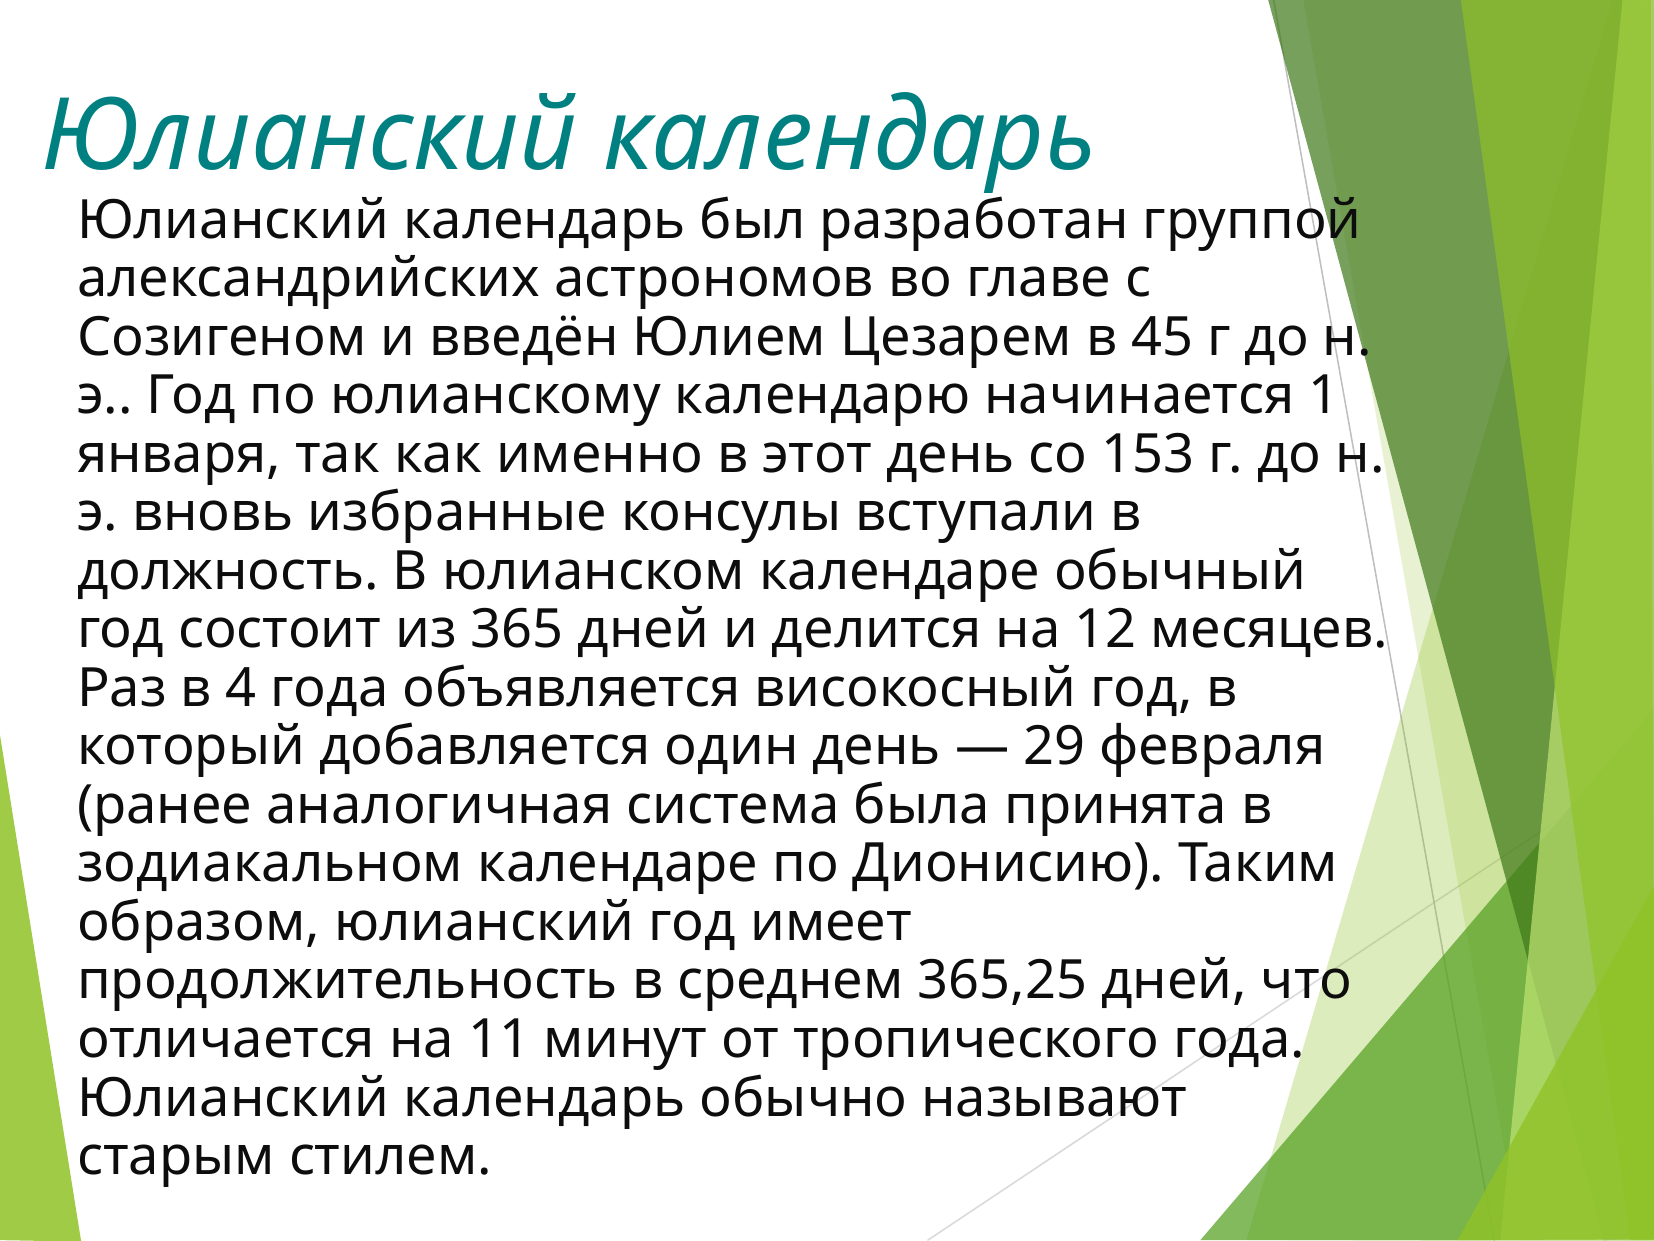

# Юлианский календарь Юлианский календарь был разработан группой александрийских астрономов во главе с Созигеном и введён Юлием Цезарем в 45 г до н. э.. Год по юлианскому календарю начинается 1 января, так как именно в этот день со 153 г. до н. э. вновь избранные консулы вступали в должность. В юлианском календаре обычный год состоит из 365 дней и делится на 12 месяцев. Раз в 4 года объявляется високосный год, в который добавляется один день — 29 февраля (ранее аналогичная система была принята в зодиакальном календаре по Дионисию). Таким образом, юлианский год имеет продолжительность в среднем 365,25 дней, что отличается на 11 минут от тропического года. Юлианский календарь обычно называют старым стилем.